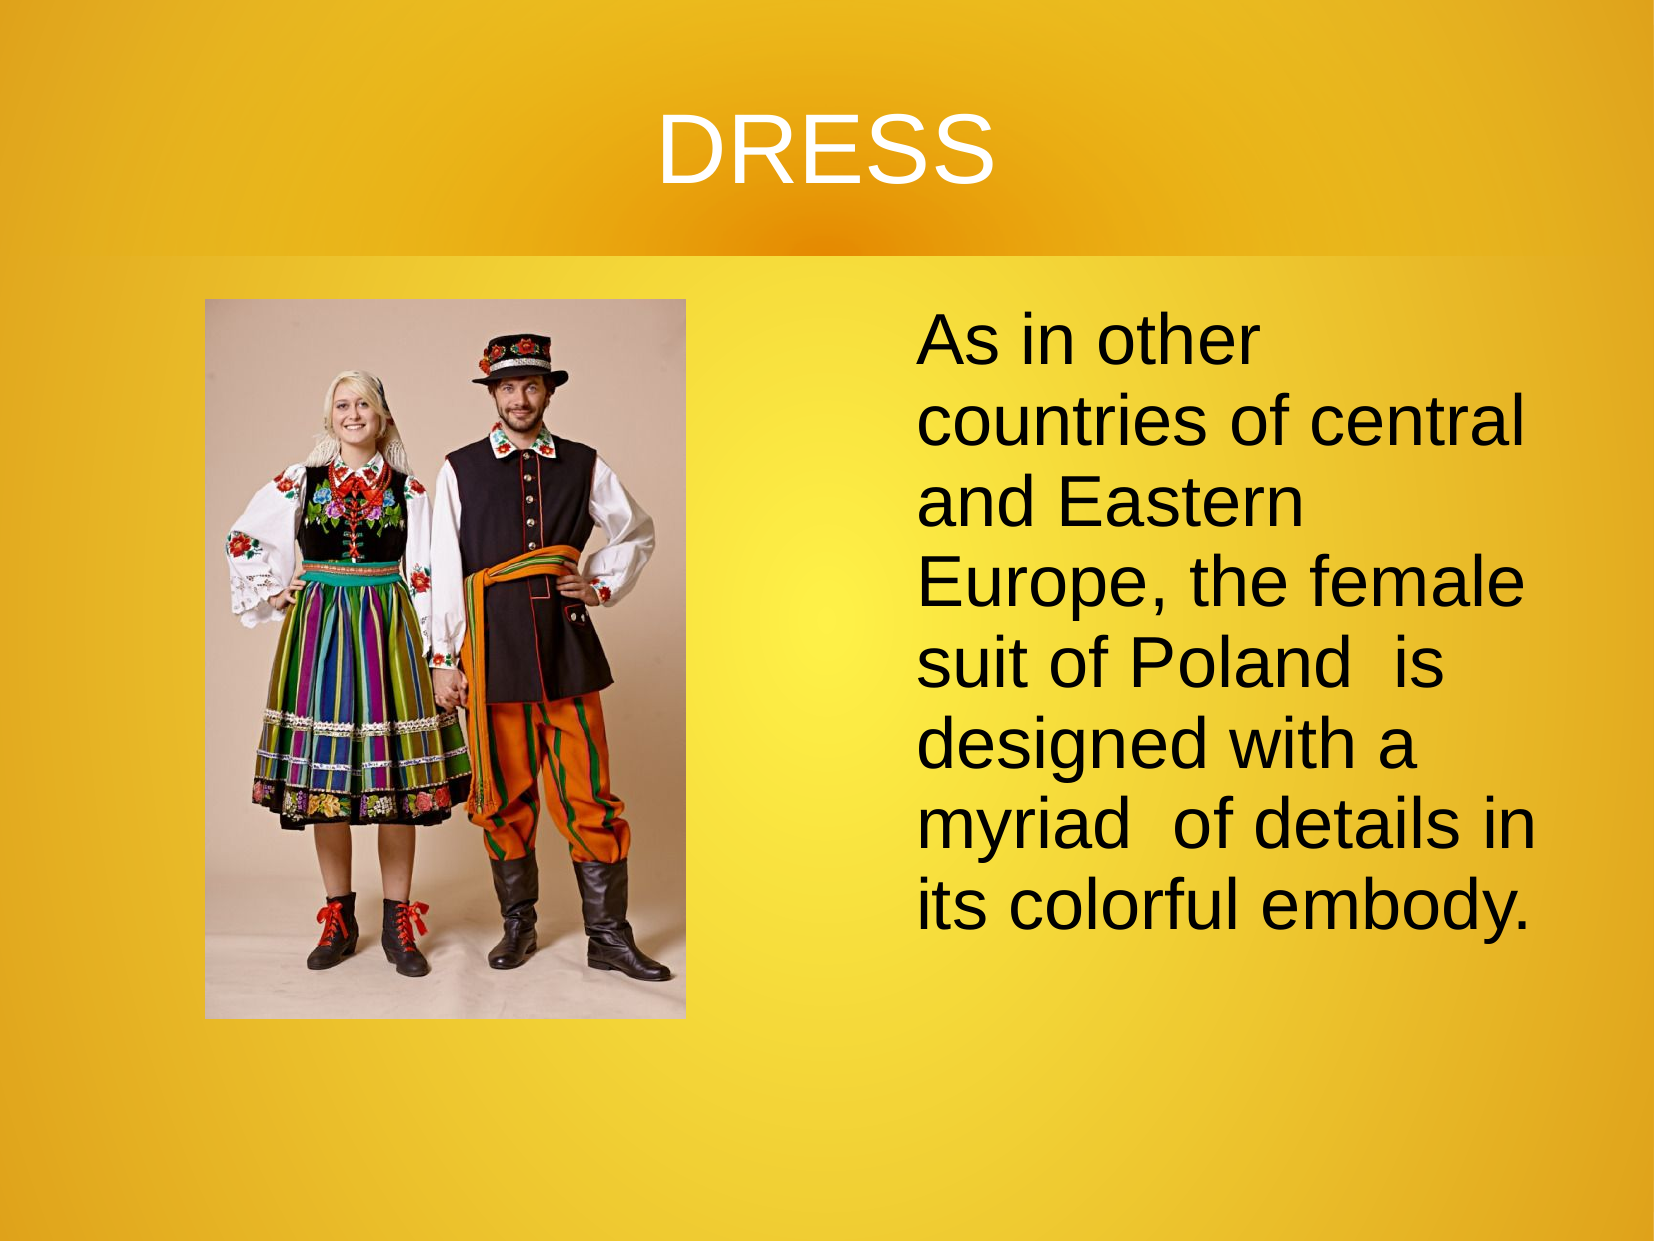

# DRESS
As in other countries of central and Eastern Europe, the female suit of Poland is designed with a myriad of details in its colorful embody.